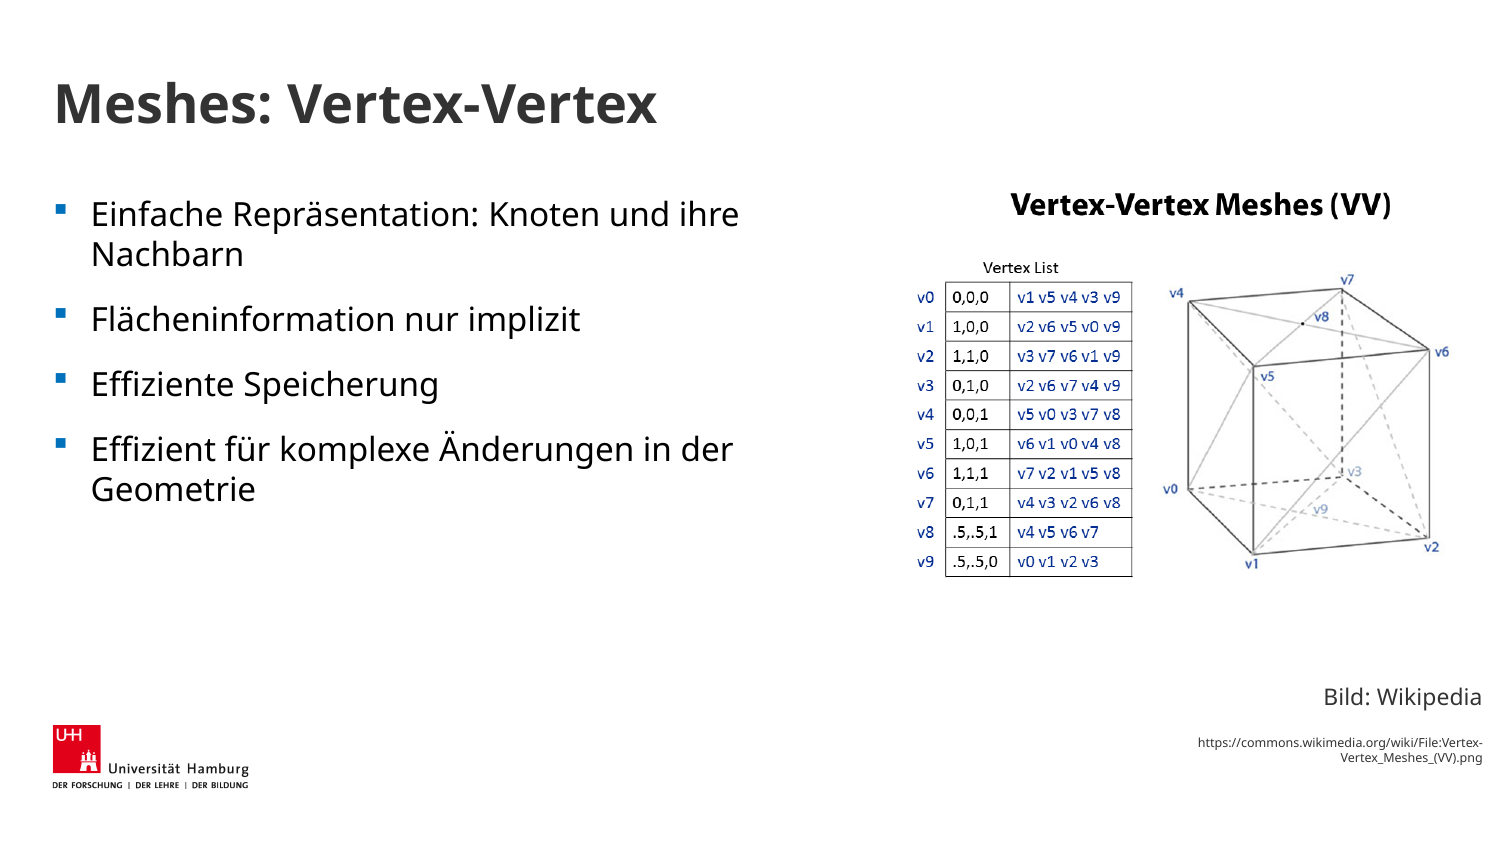

# Meshes: Vertex-Vertex
Einfache Repräsentation: Knoten und ihre Nachbarn
Flächeninformation nur implizit
Effiziente Speicherung
Effizient für komplexe Änderungen in der Geometrie
Bild: Wikipedia
https://commons.wikimedia.org/wiki/File:Vertex-Vertex_Meshes_(VV).png